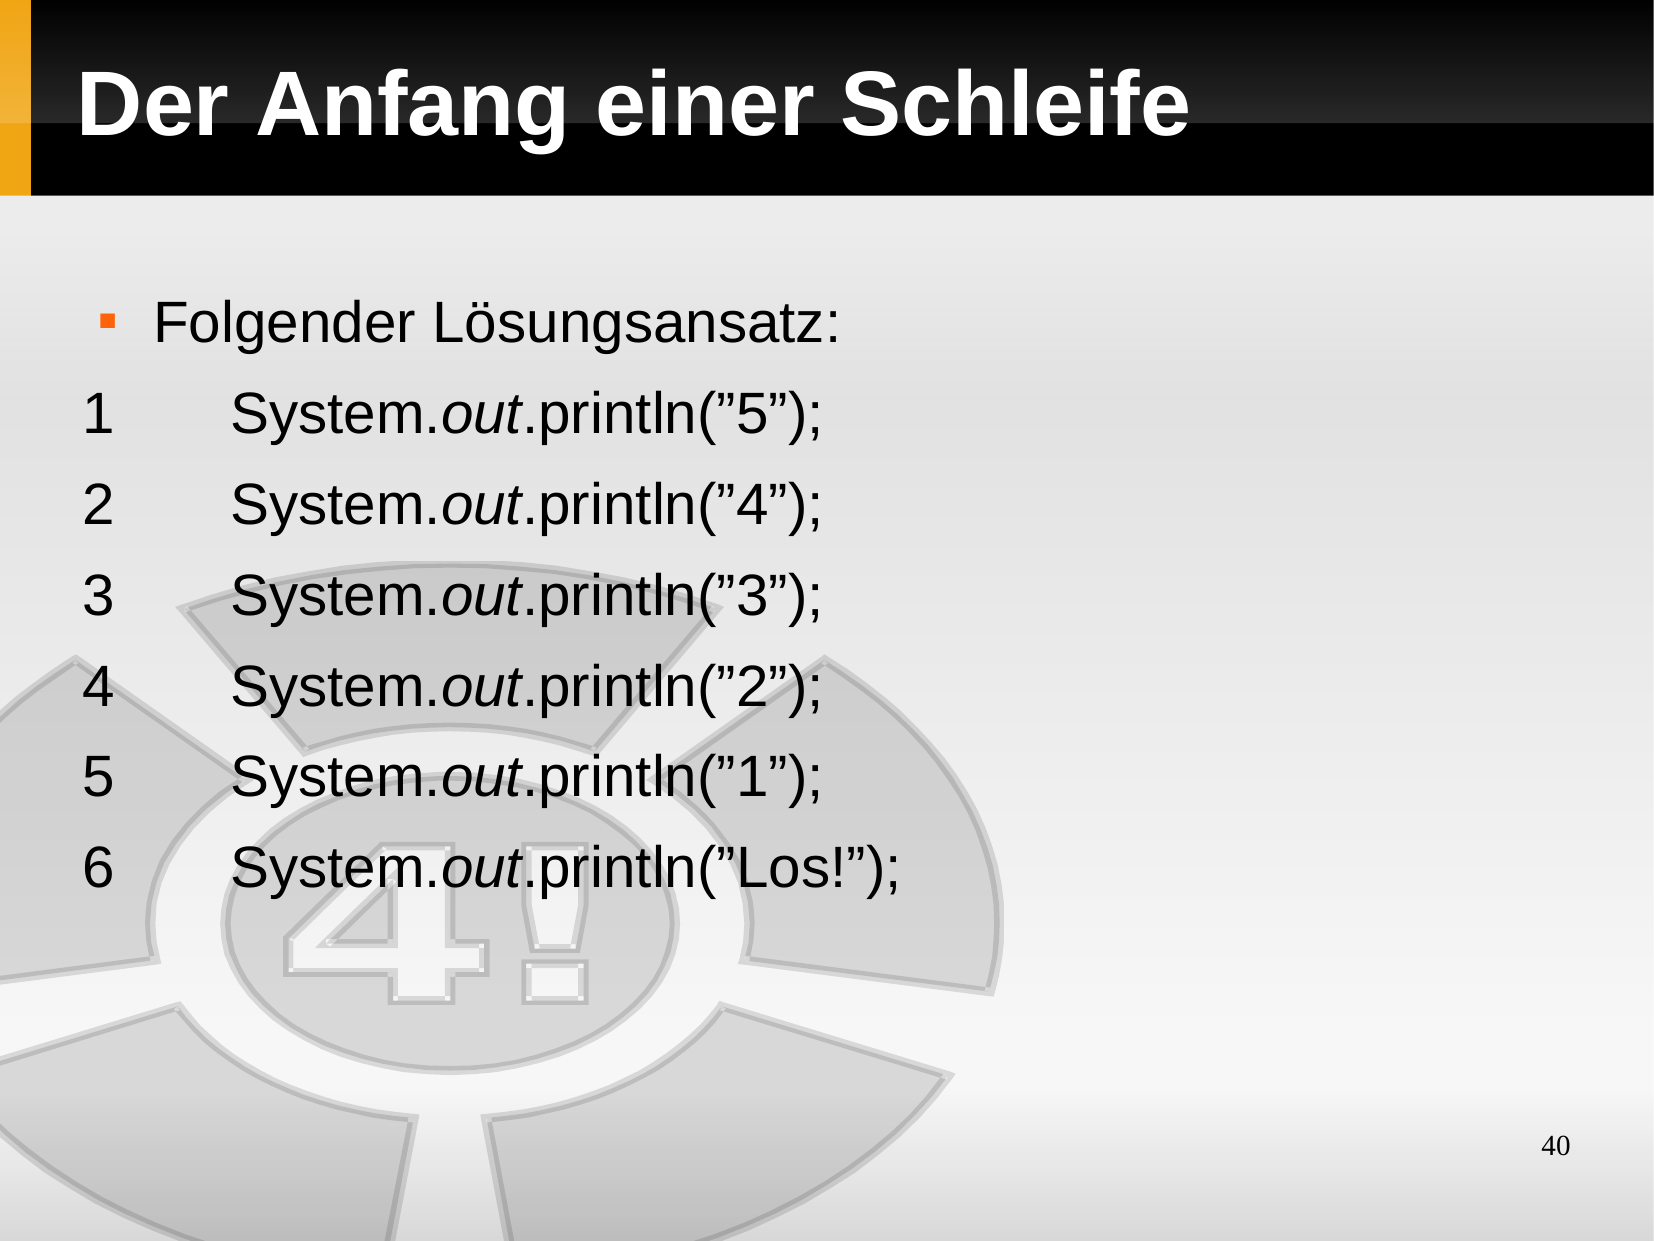

# Der Anfang einer Schleife
Folgender Lösungsansatz:
1		System.out.println(”5”);
2		System.out.println(”4”);
3		System.out.println(”3”);
4		System.out.println(”2”);
5		System.out.println(”1”);
6		System.out.println(”Los!”);
40